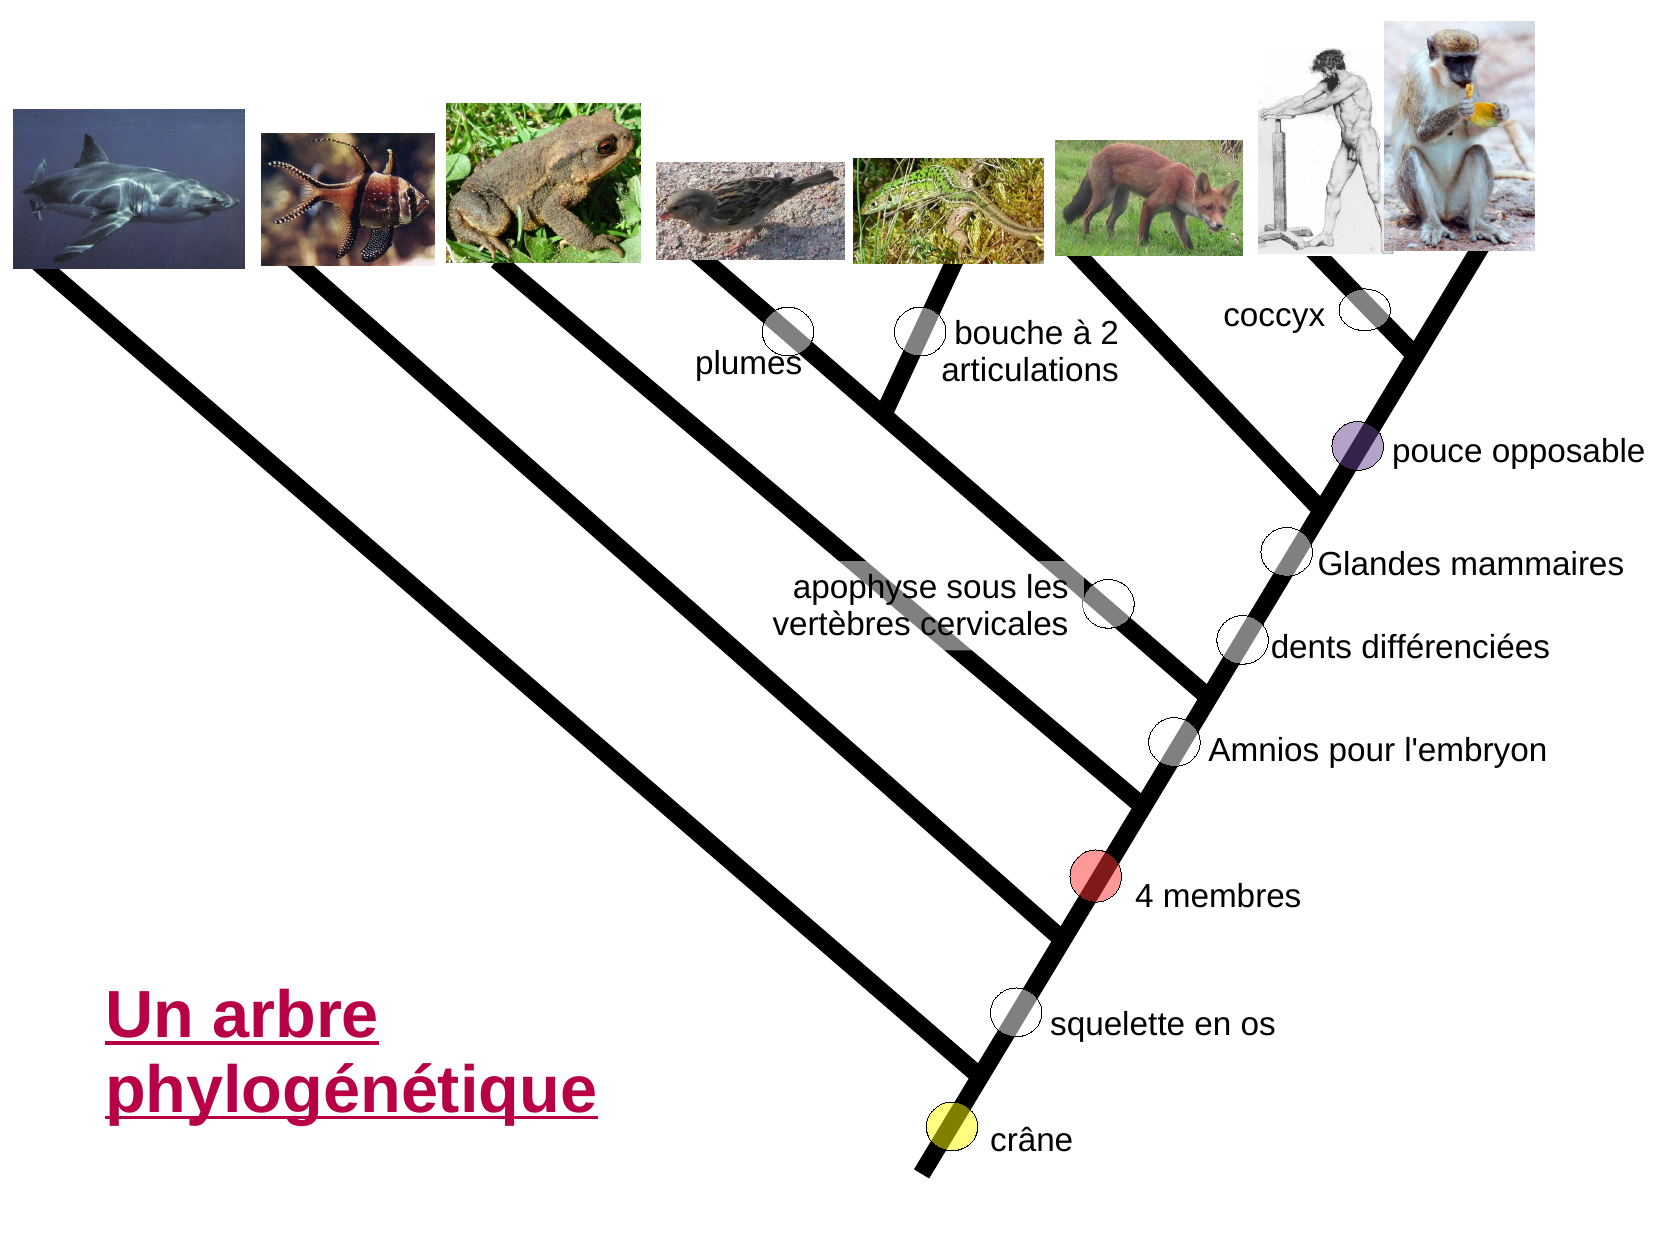

coccyx
bouche à 2 articulations
plumes
pouce opposable
Glandes mammaires
apophyse sous les vertèbres cervicales
dents différenciées
Amnios pour l'embryon
4 membres
Un arbre phylogénétique
squelette en os
crâne